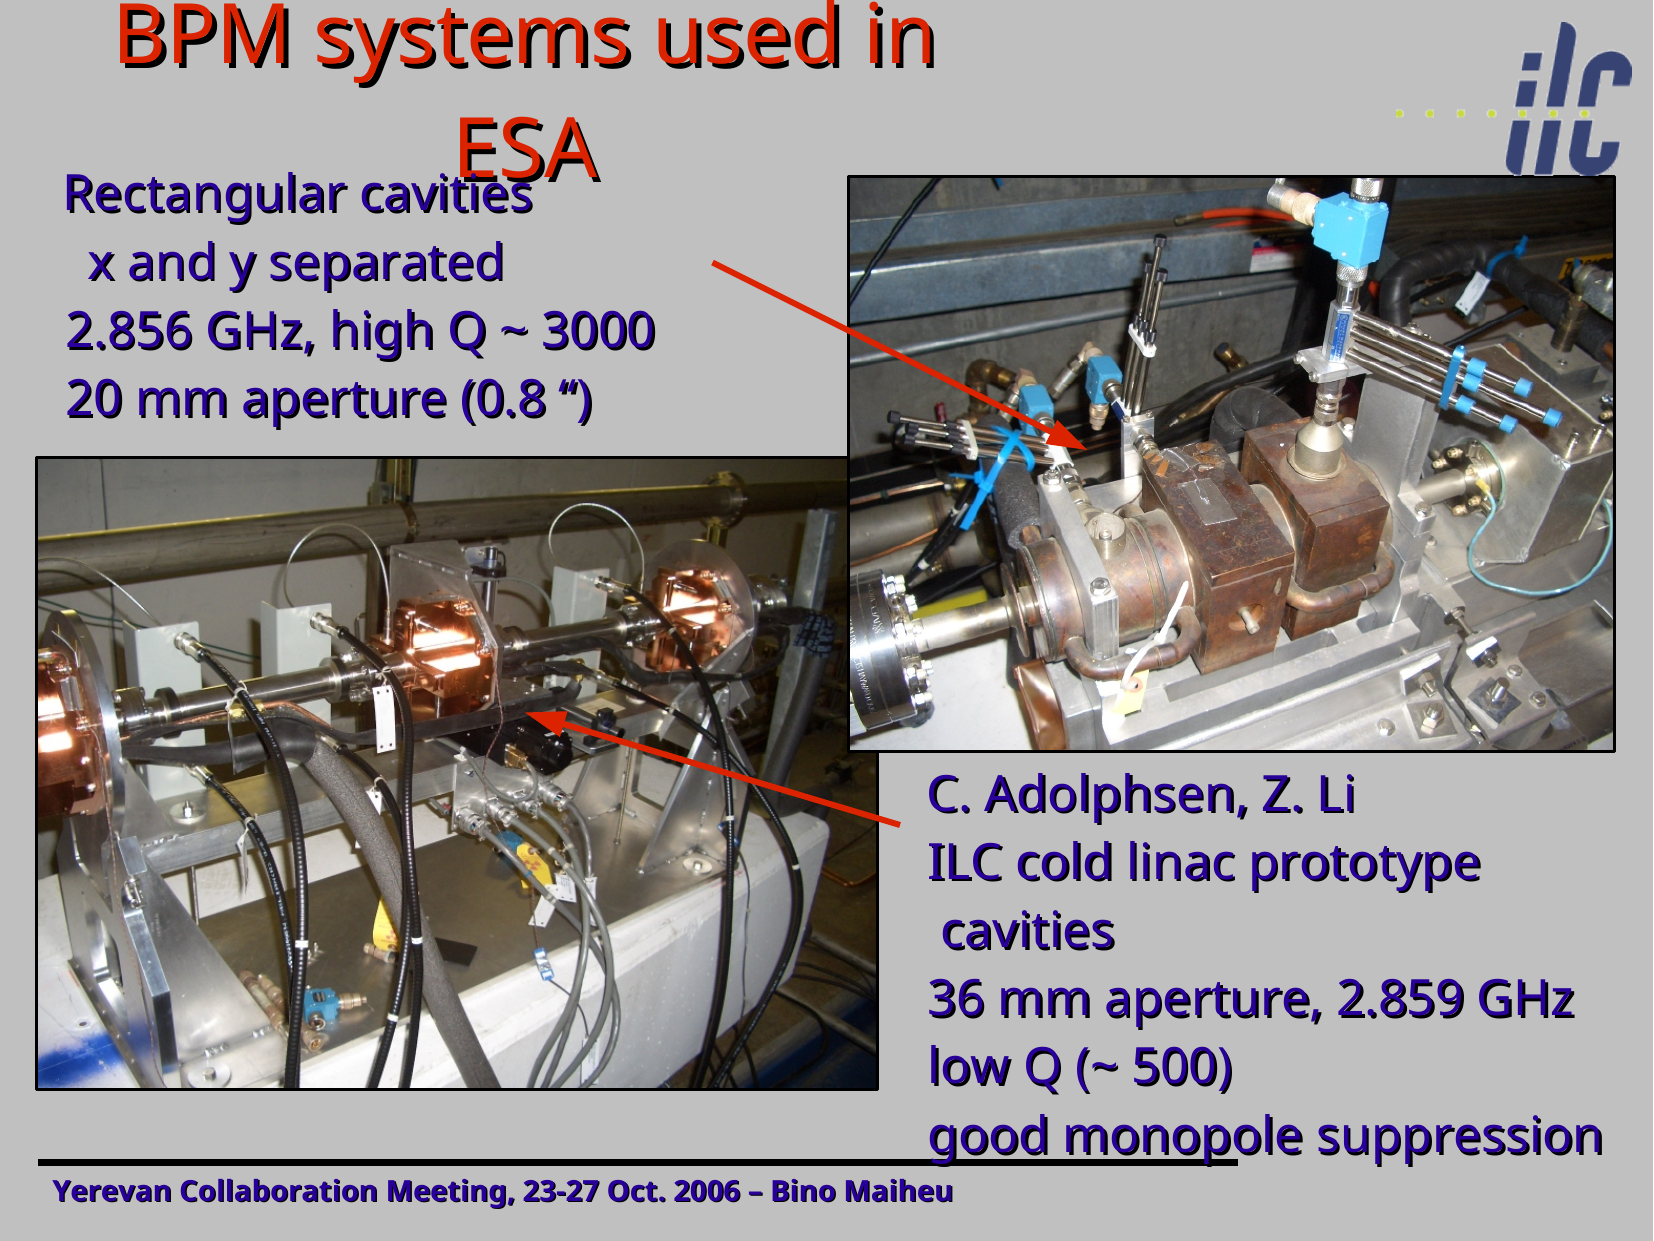

# BPM systems used in ESA
 Rectangular cavities
x and y separated
 2.856 GHz, high Q ~ 3000
 20 mm aperture (0.8 “)
 C. Adolphsen, Z. Li
 ILC cold linac prototype
 cavities
 36 mm aperture, 2.859 GHz
 low Q (~ 500)
 good monopole suppression
Yerevan Collaboration Meeting, 23-27 Oct. 2006 – Bino Maiheu